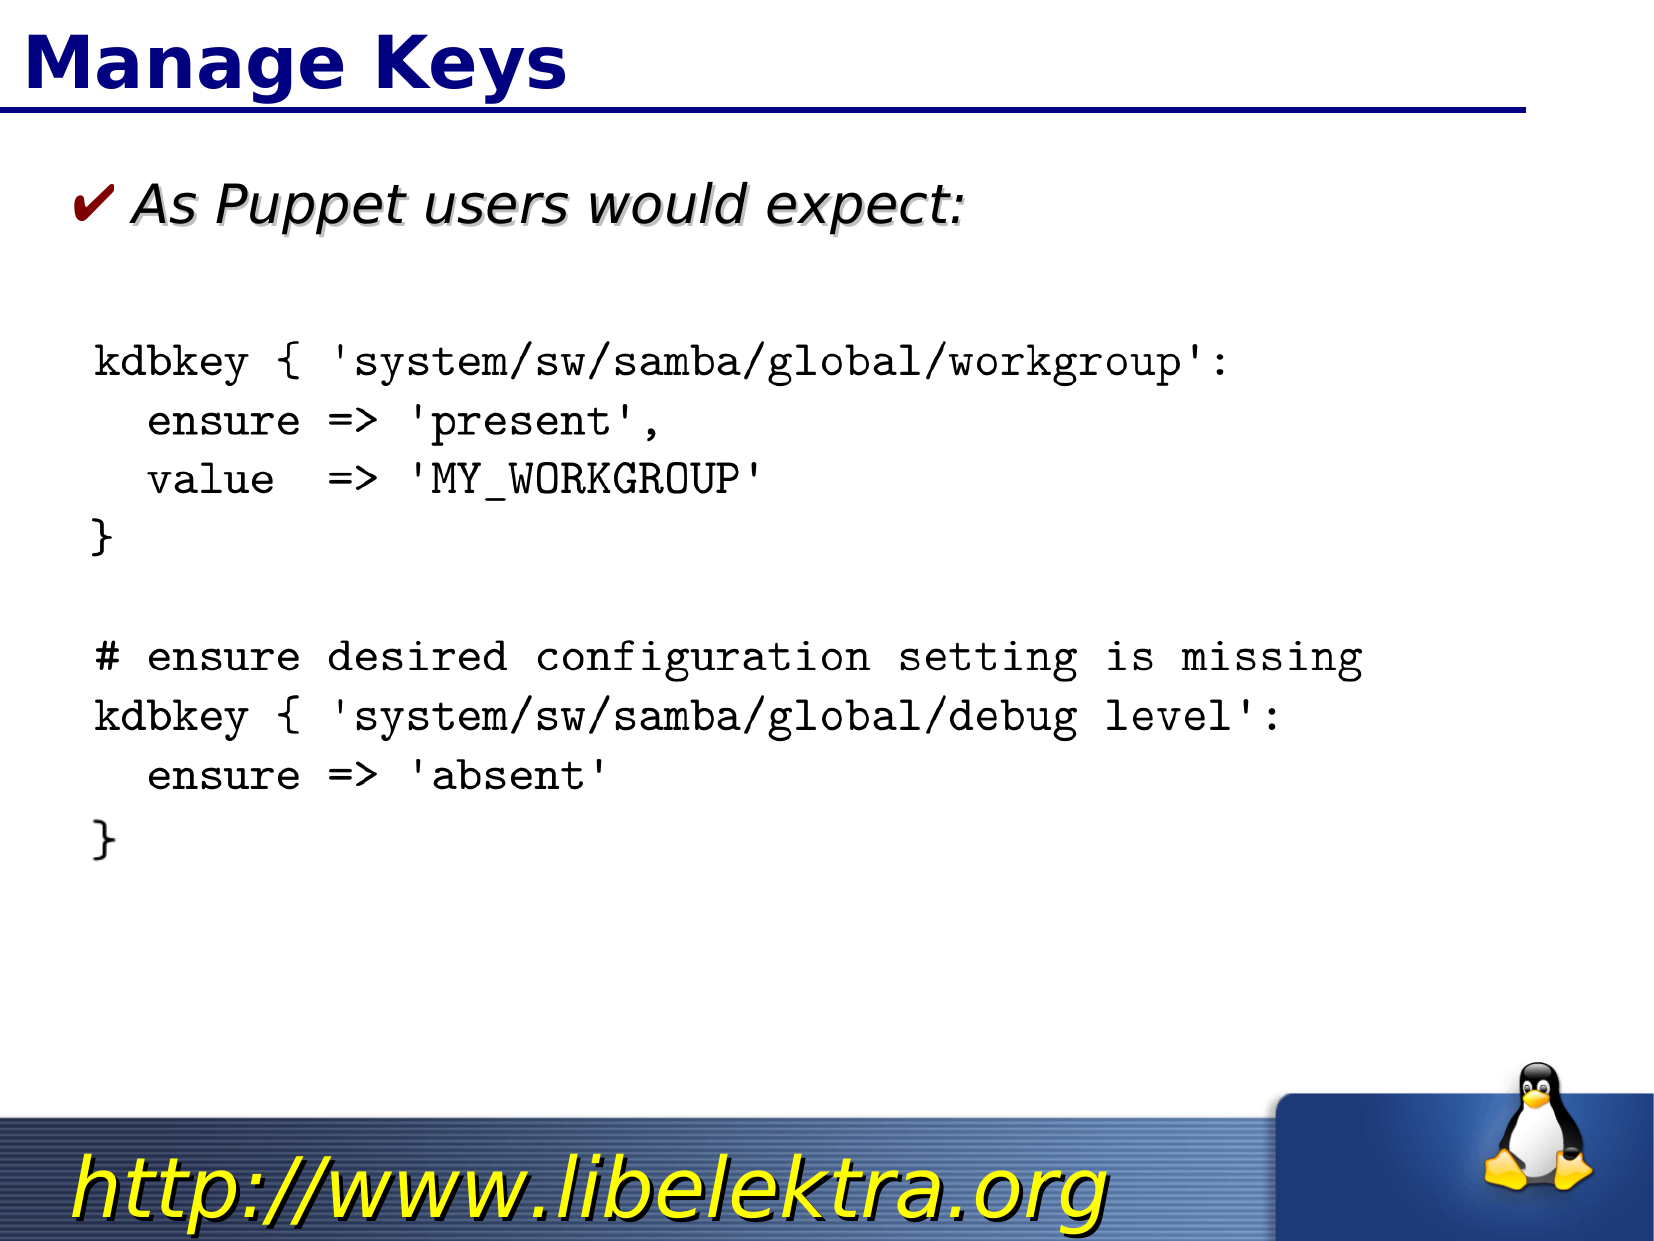

Manage Keys
# As Puppet users would expect: